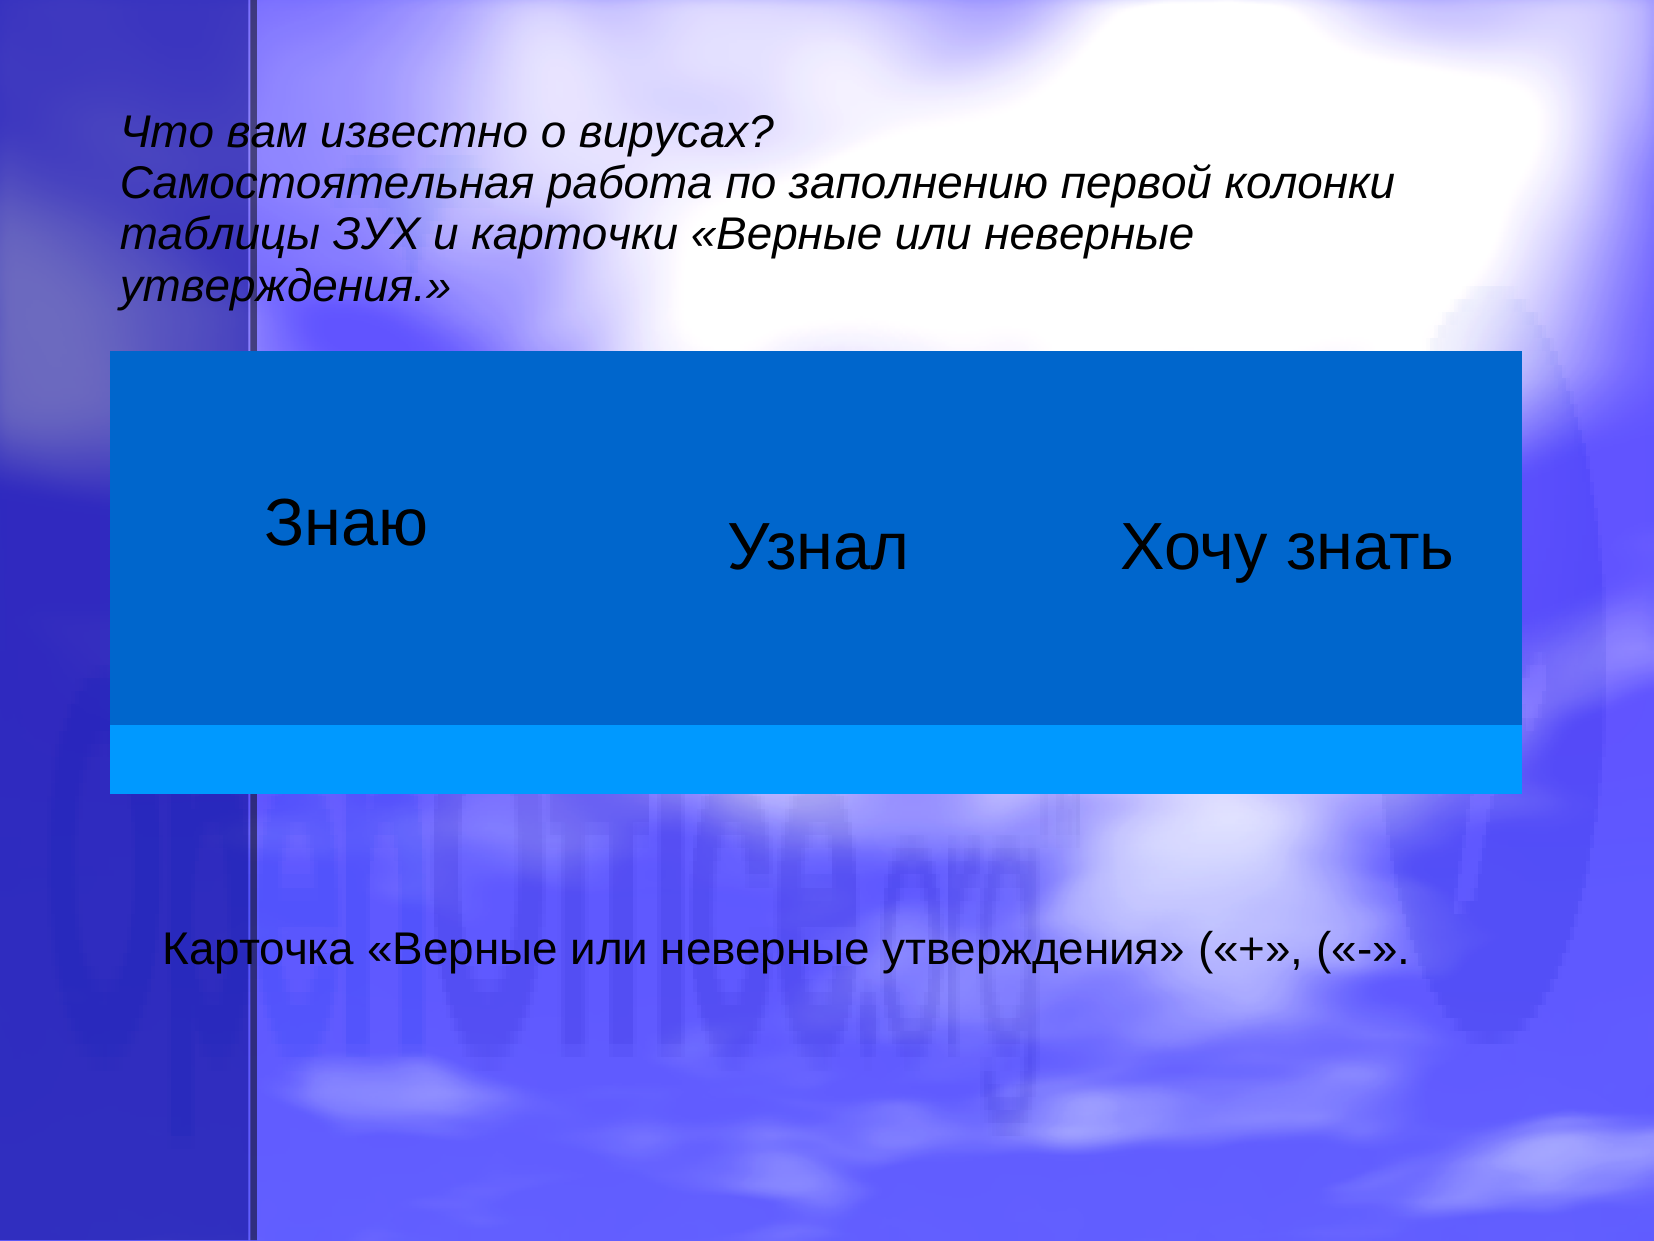

# Что вам известно о вирусах? Самостоятельная работа по заполнению первой колонки таблицы ЗУХ и карточки «Верные или неверные утверждения.»
| Знаю | Узнал | Хочу знать |
| --- | --- | --- |
| | | |
Карточка «Верные или неверные утверждения» («+», («-».